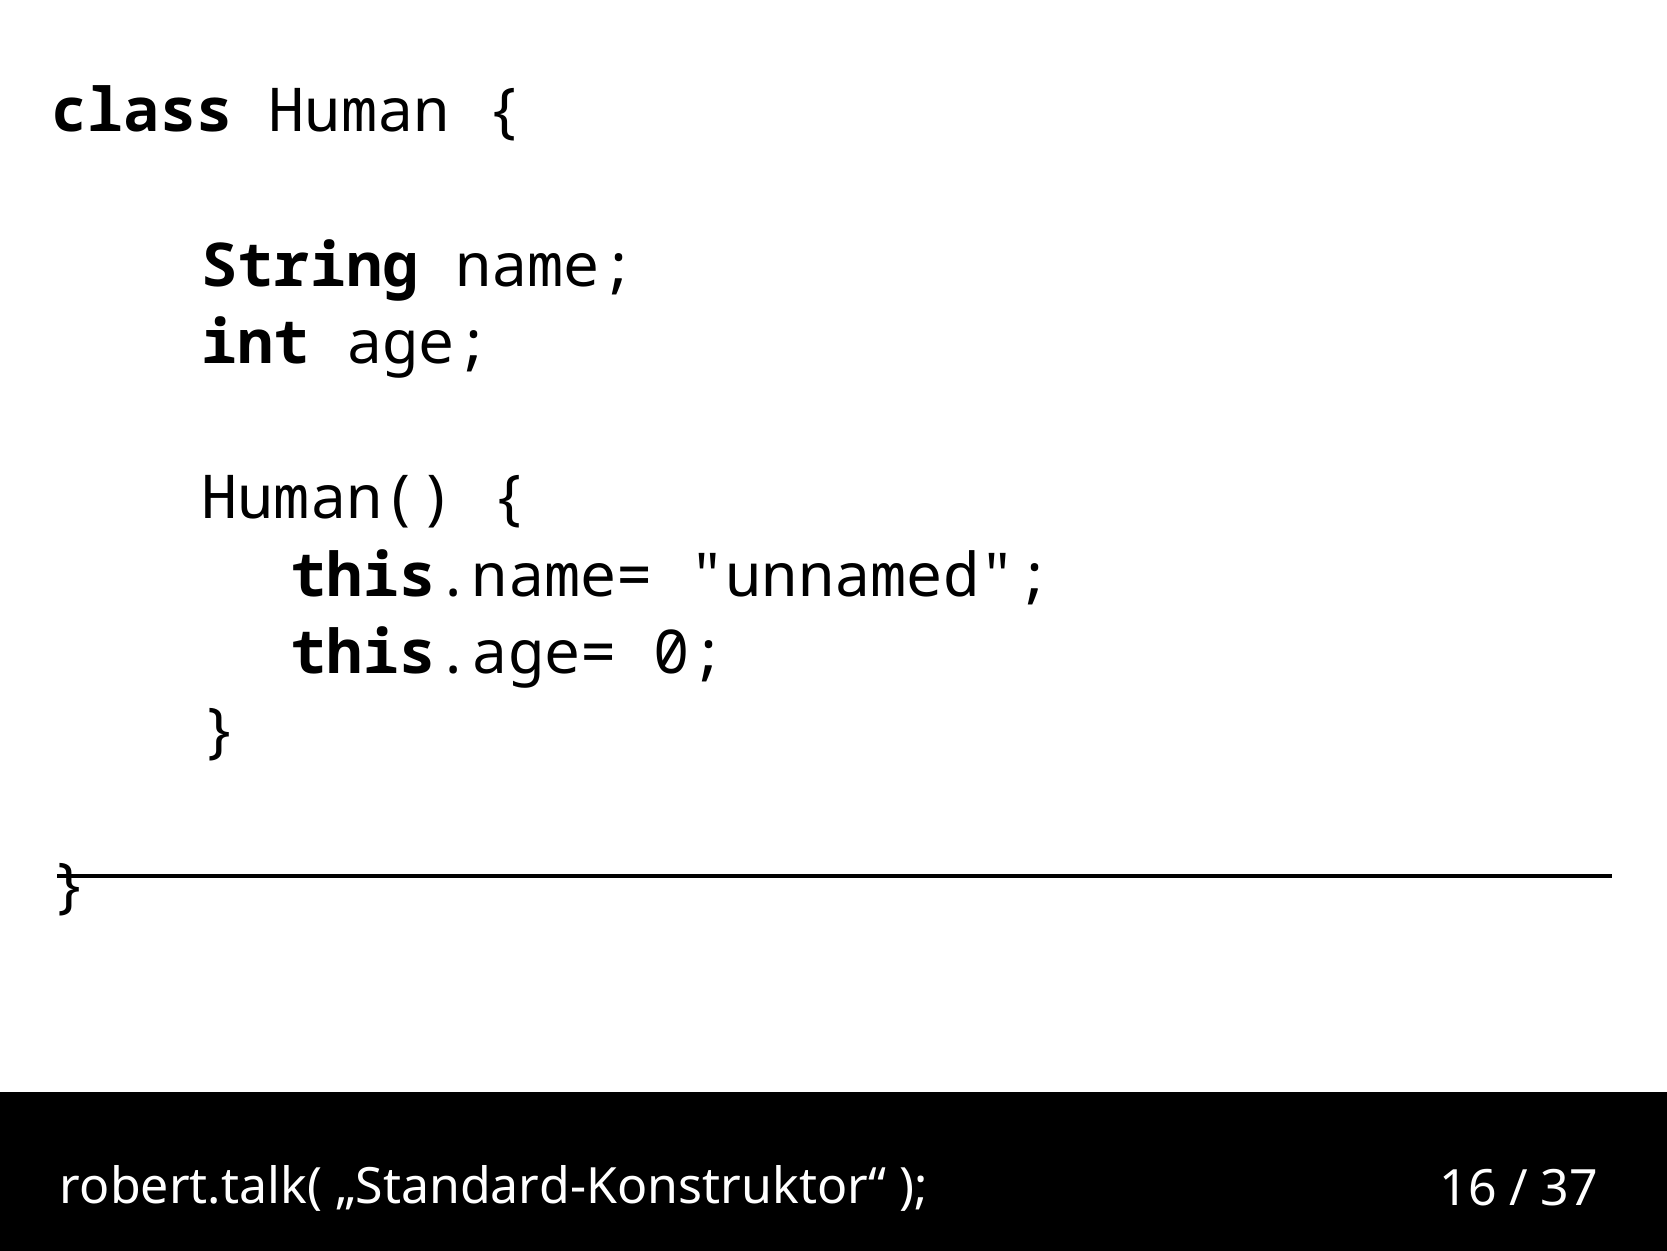

class Human {
	String name;
	int age;
	Human() {
		this.name= "unnamed";
		this.age= 0;
	}
}
Human robert= new Human();
robert.talk( „Standard-Konstruktor“ );
16